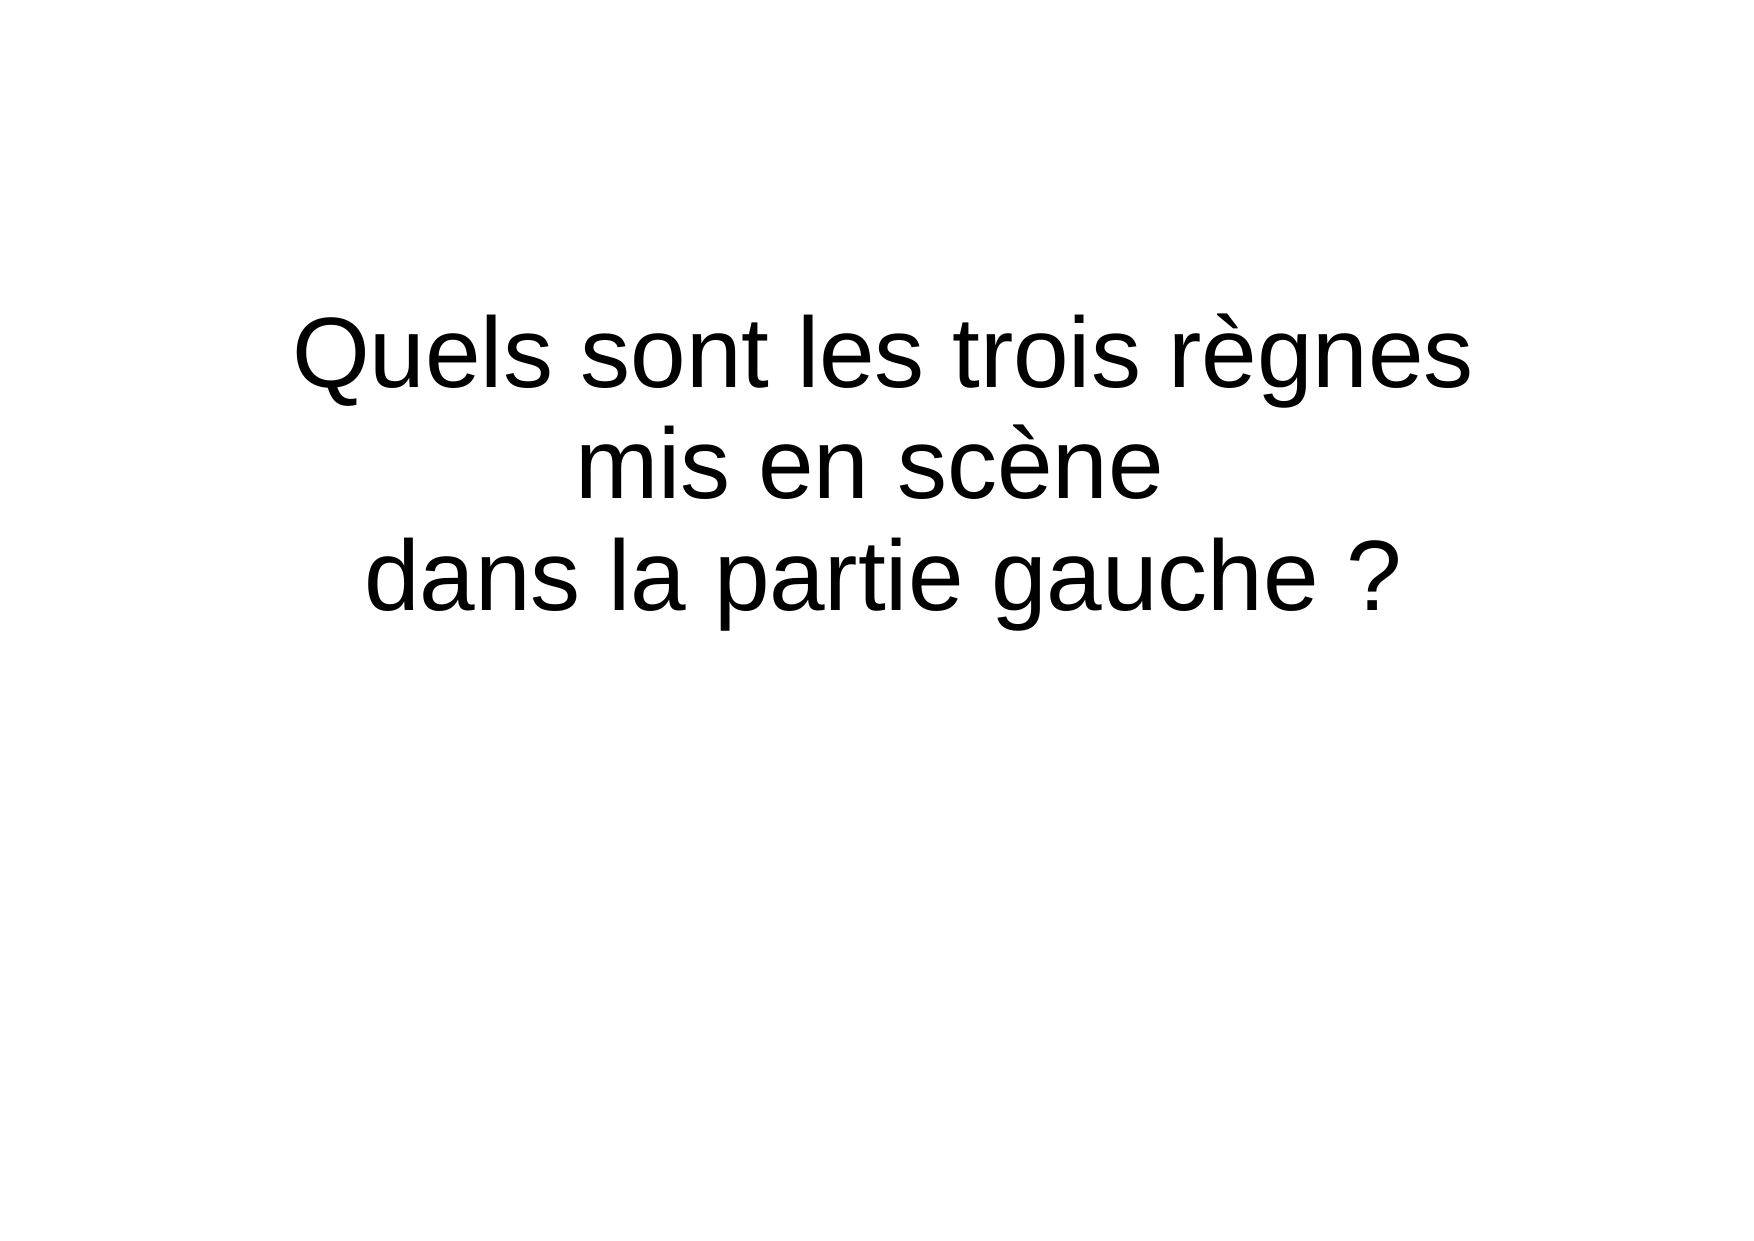

Quels sont les trois règnes
mis en scène
dans la partie gauche ?